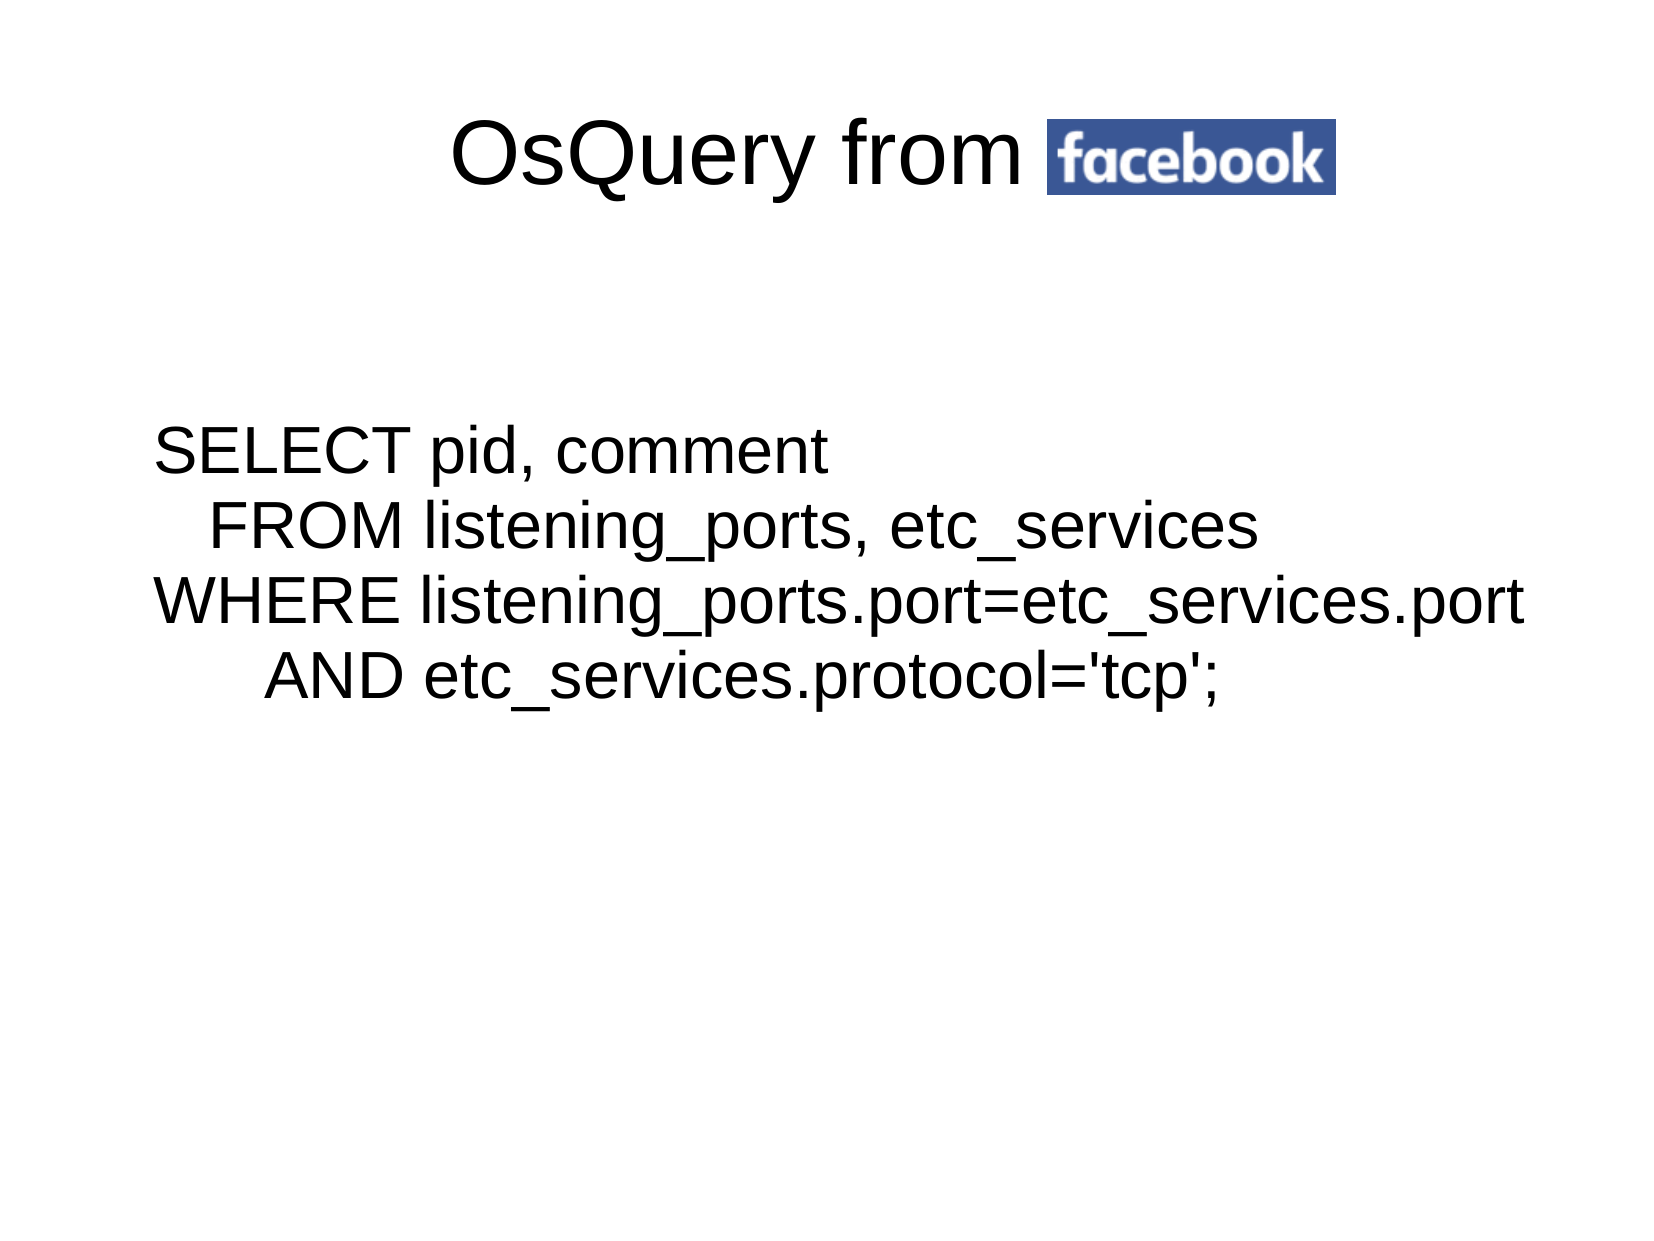

# OsQuery from
SELECT pid, comment
 FROM listening_ports, etc_services
WHERE listening_ports.port=etc_services.port
 AND etc_services.protocol='tcp';